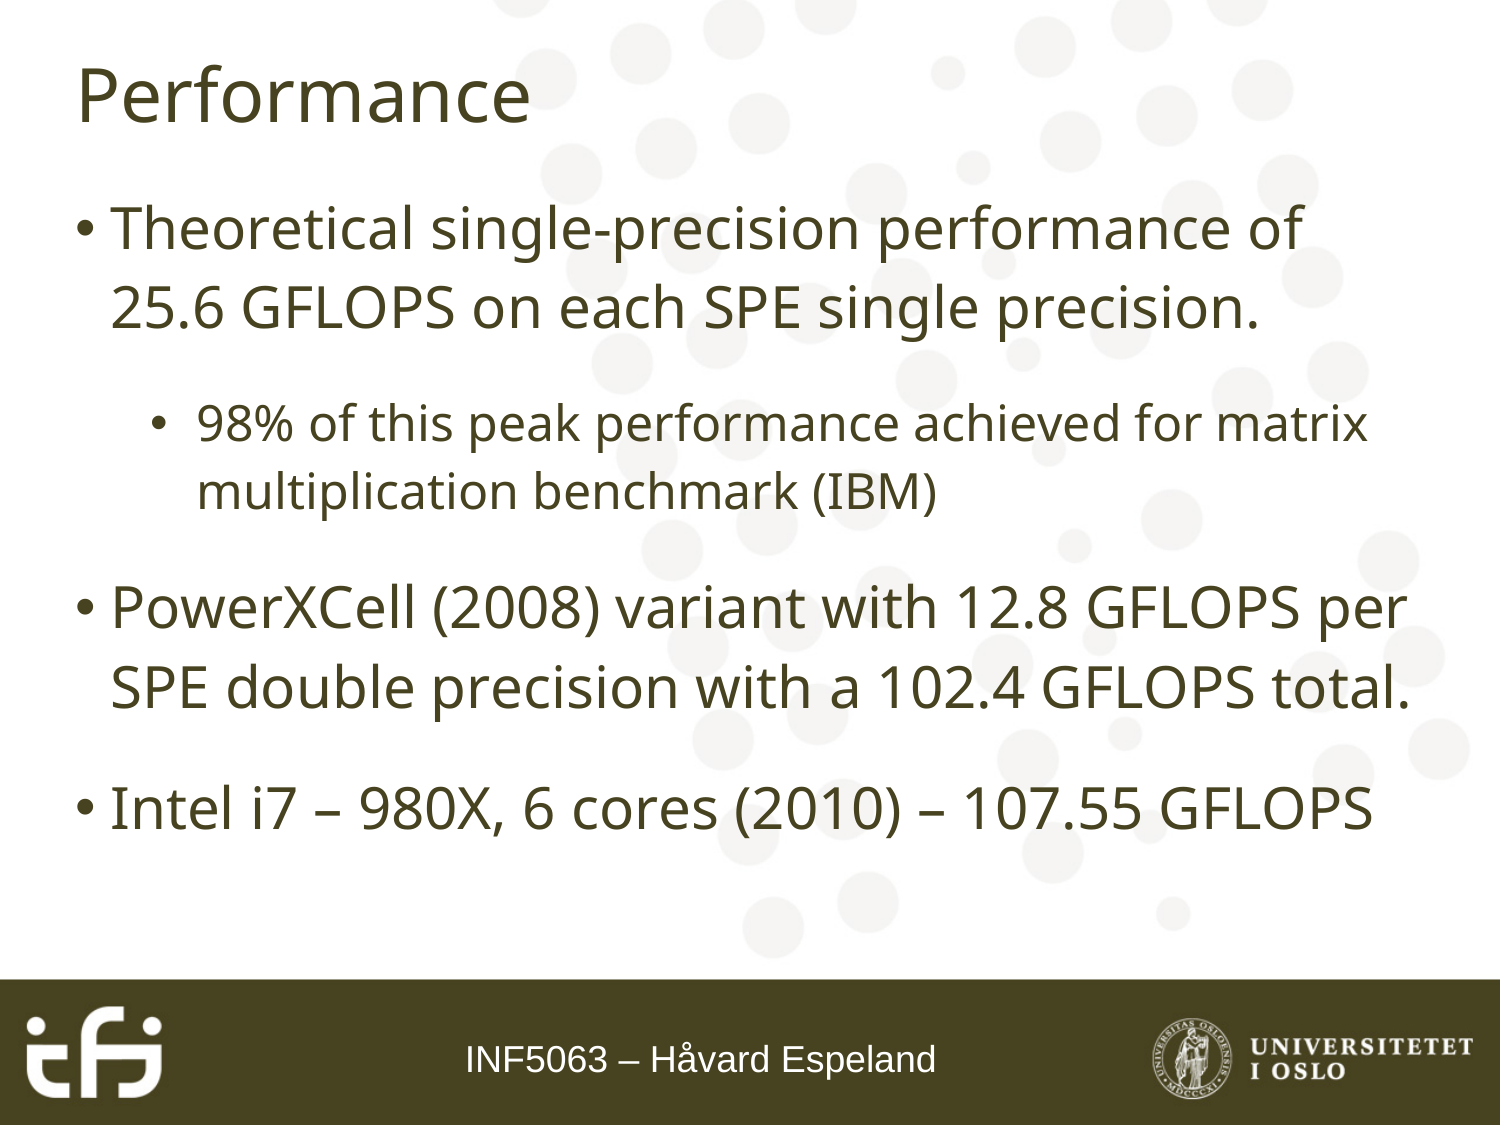

# Performance
Theoretical single-precision performance of 25.6 GFLOPS on each SPE single precision.
98% of this peak performance achieved for matrix multiplication benchmark (IBM)
PowerXCell (2008) variant with 12.8 GFLOPS per SPE double precision with a 102.4 GFLOPS total.
Intel i7 – 980X, 6 cores (2010) – 107.55 GFLOPS